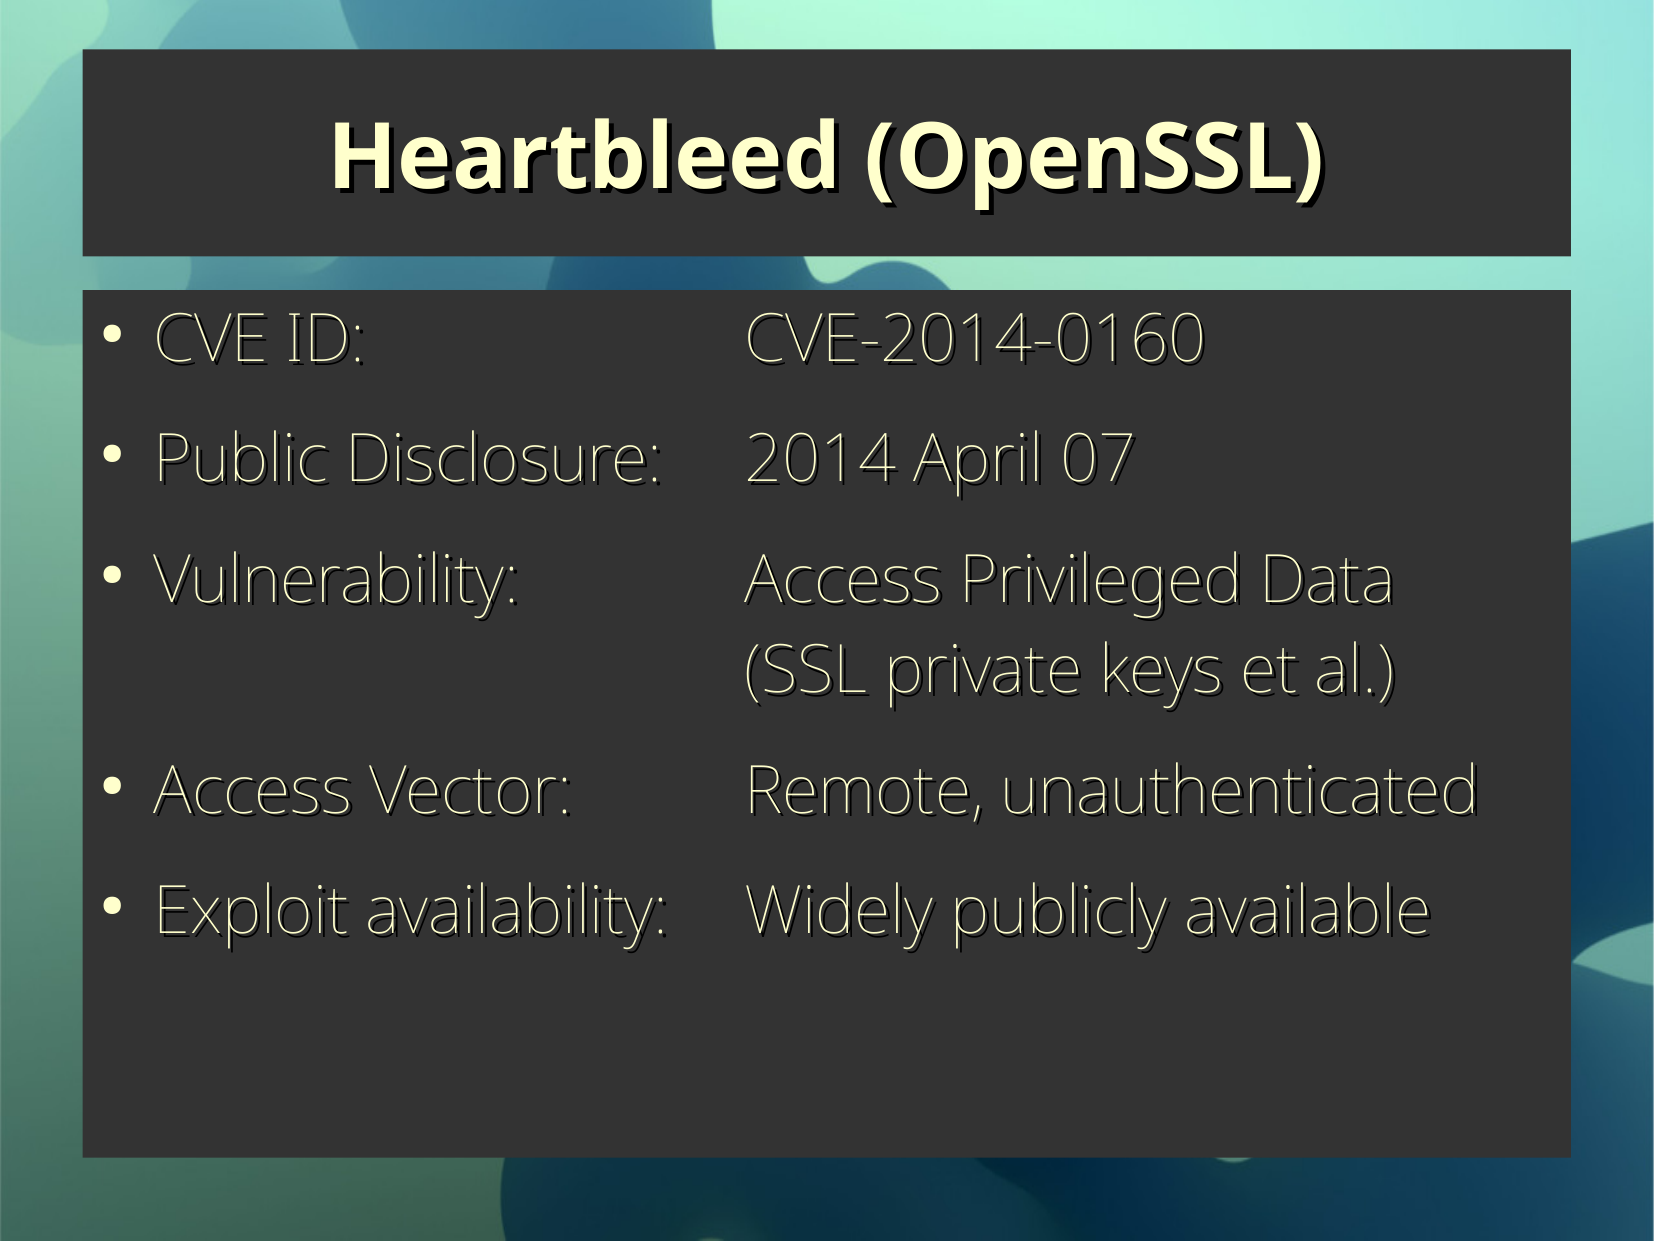

# Heartbleed (OpenSSL)
CVE ID:						CVE-2014-0160
Public Disclosure:		2014 April 07
Vulnerability:				Access Privileged Data
 							(SSL private keys et al.)
Access Vector:			Remote, unauthenticated
Exploit availability:		Widely publicly available